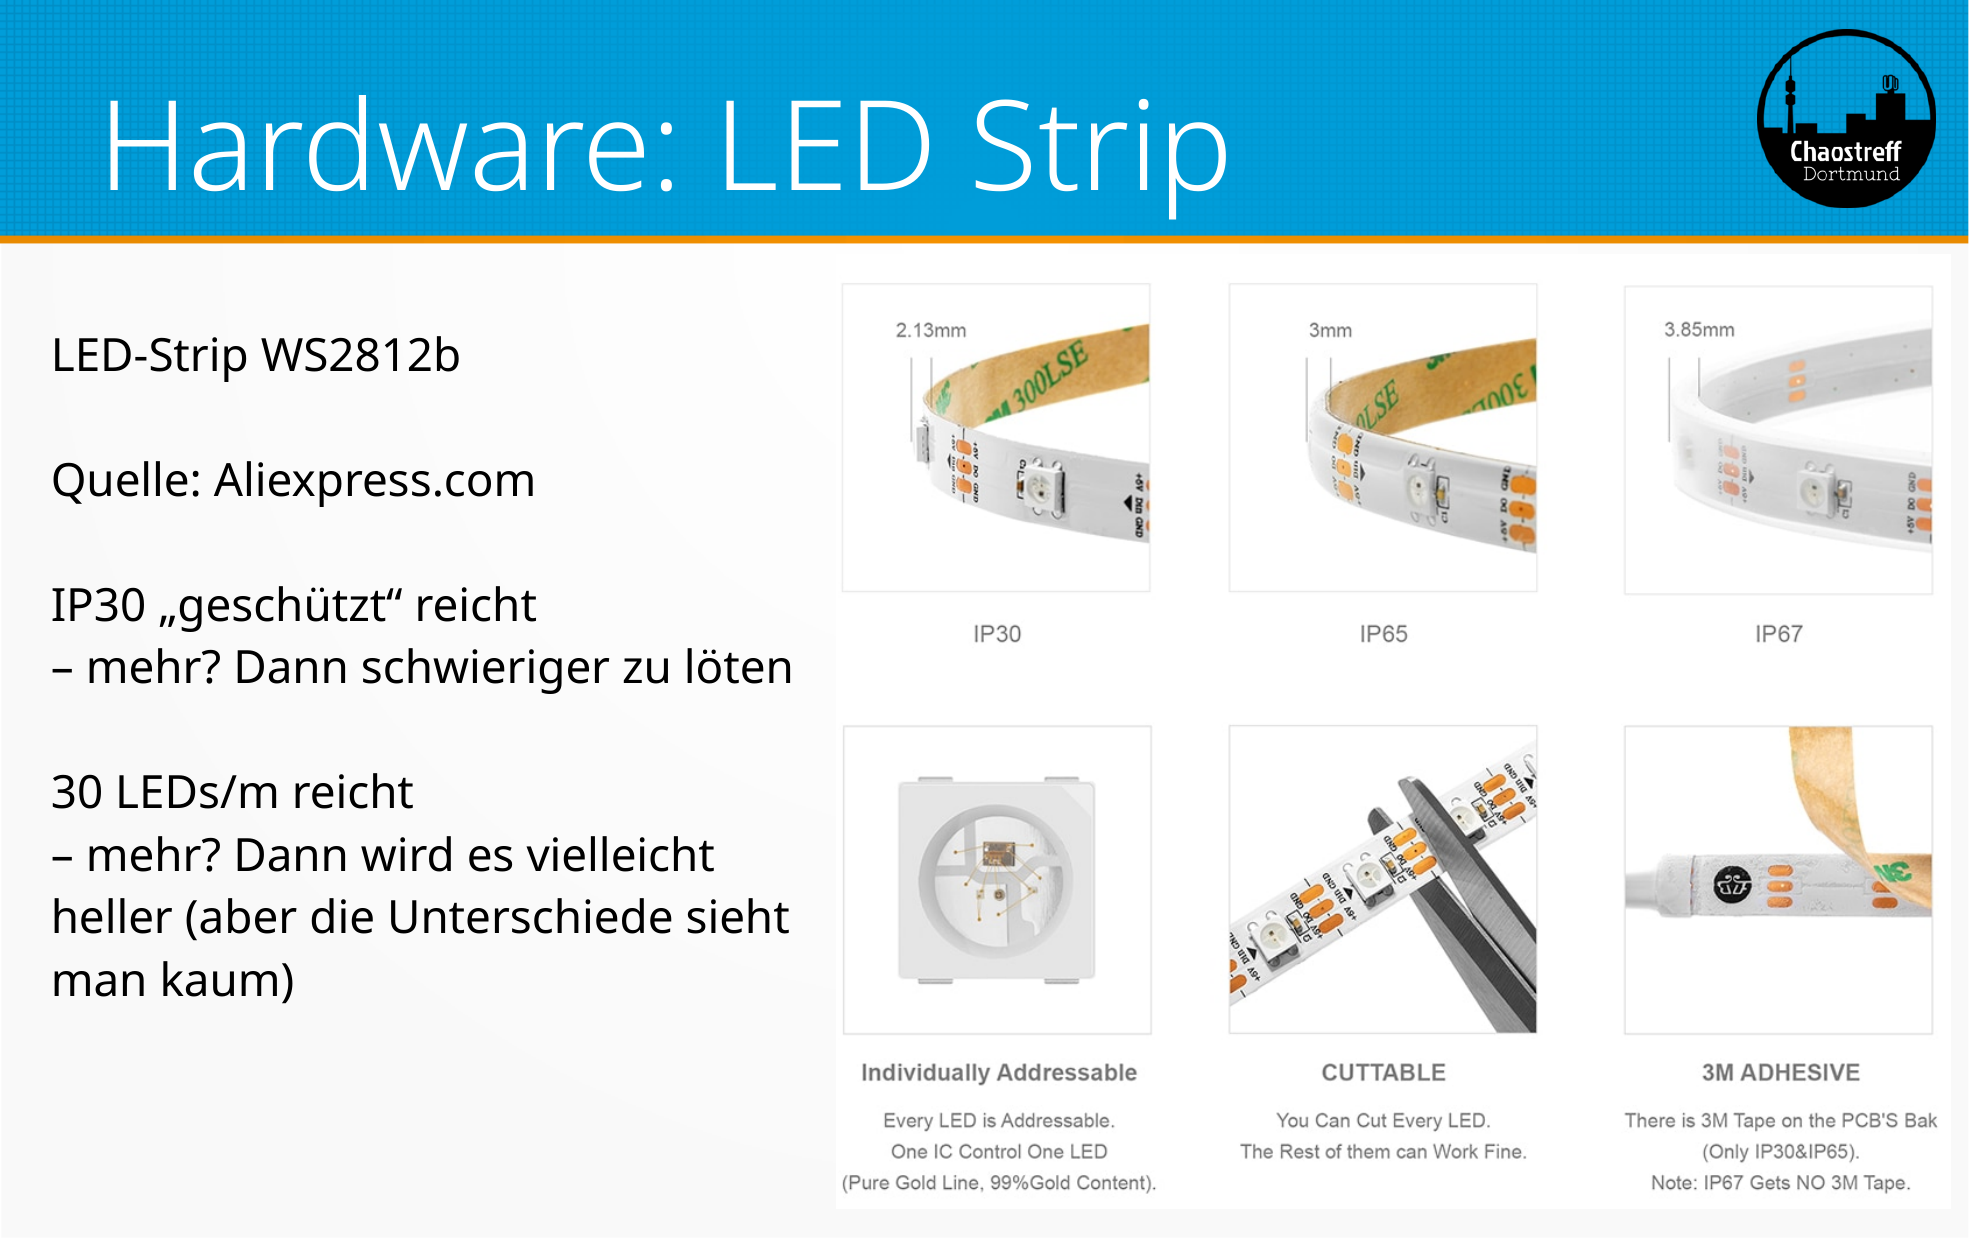

# Hardware: LED Strip
LED-Strip WS2812b
Quelle: Aliexpress.com
IP30 „geschützt“ reicht
– mehr? Dann schwieriger zu löten
30 LEDs/m reicht
– mehr? Dann wird es vielleicht heller (aber die Unterschiede sieht man kaum)